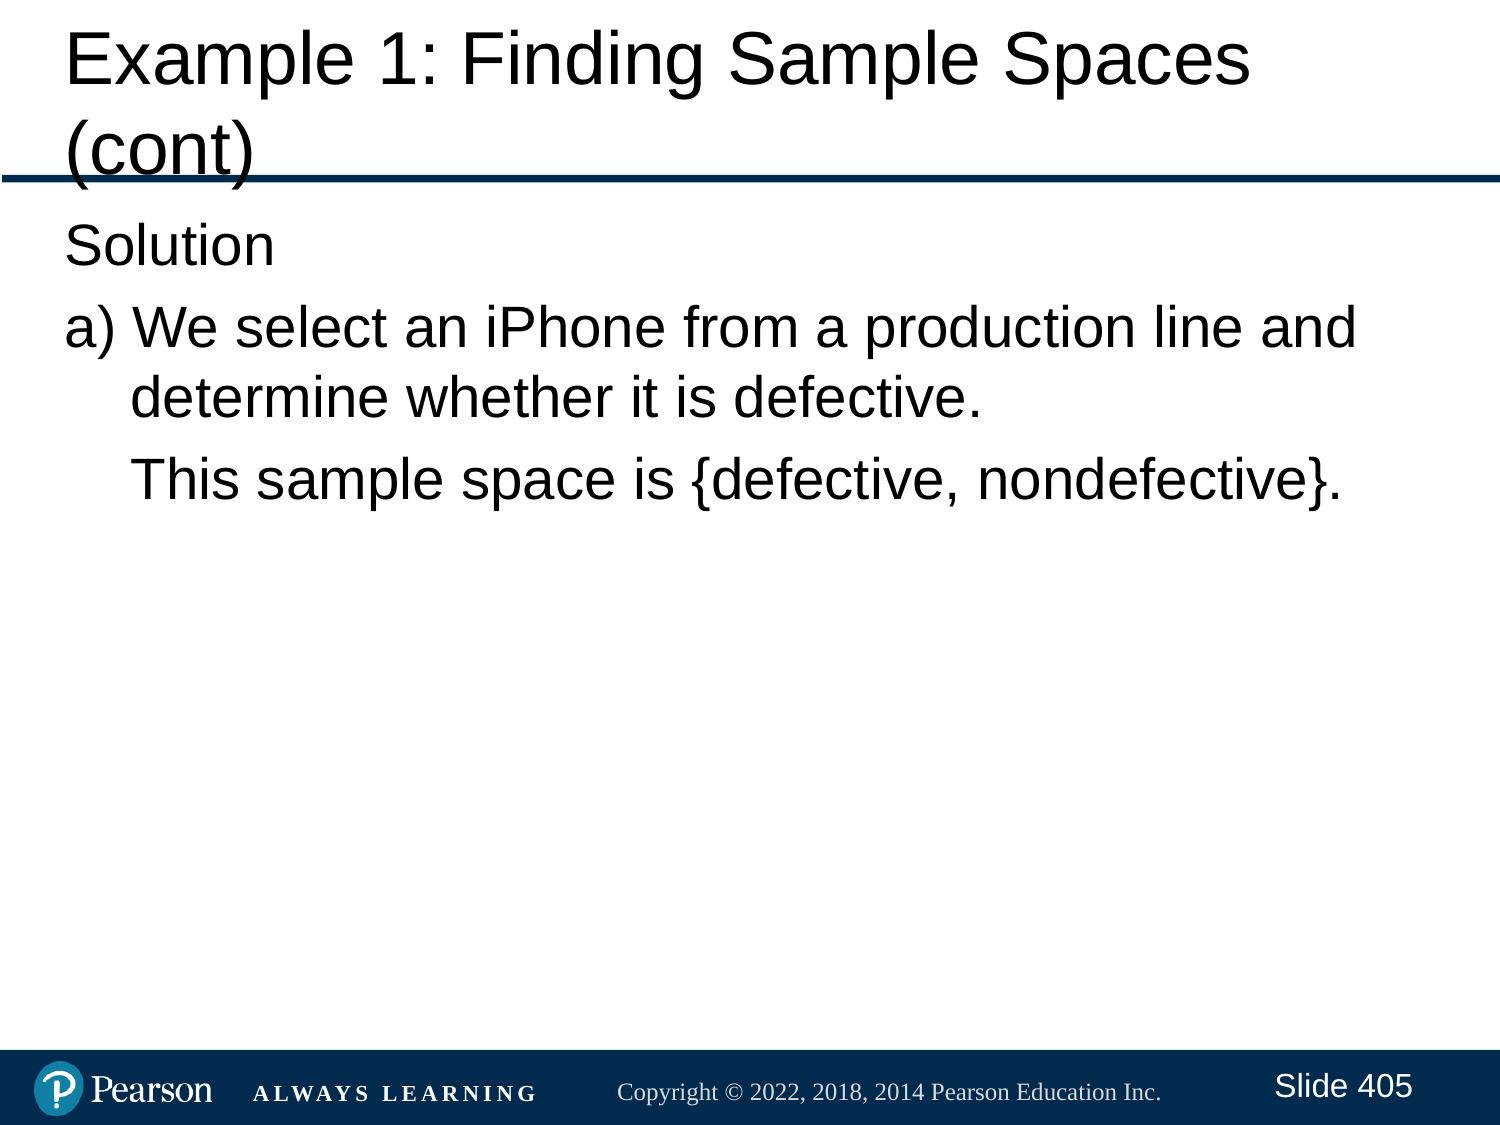

# Example 1: Finding Sample Spaces (cont)
Solution
a) We select an iPhone from a production line and determine whether it is defective.
	This sample space is {defective, nondefective}.